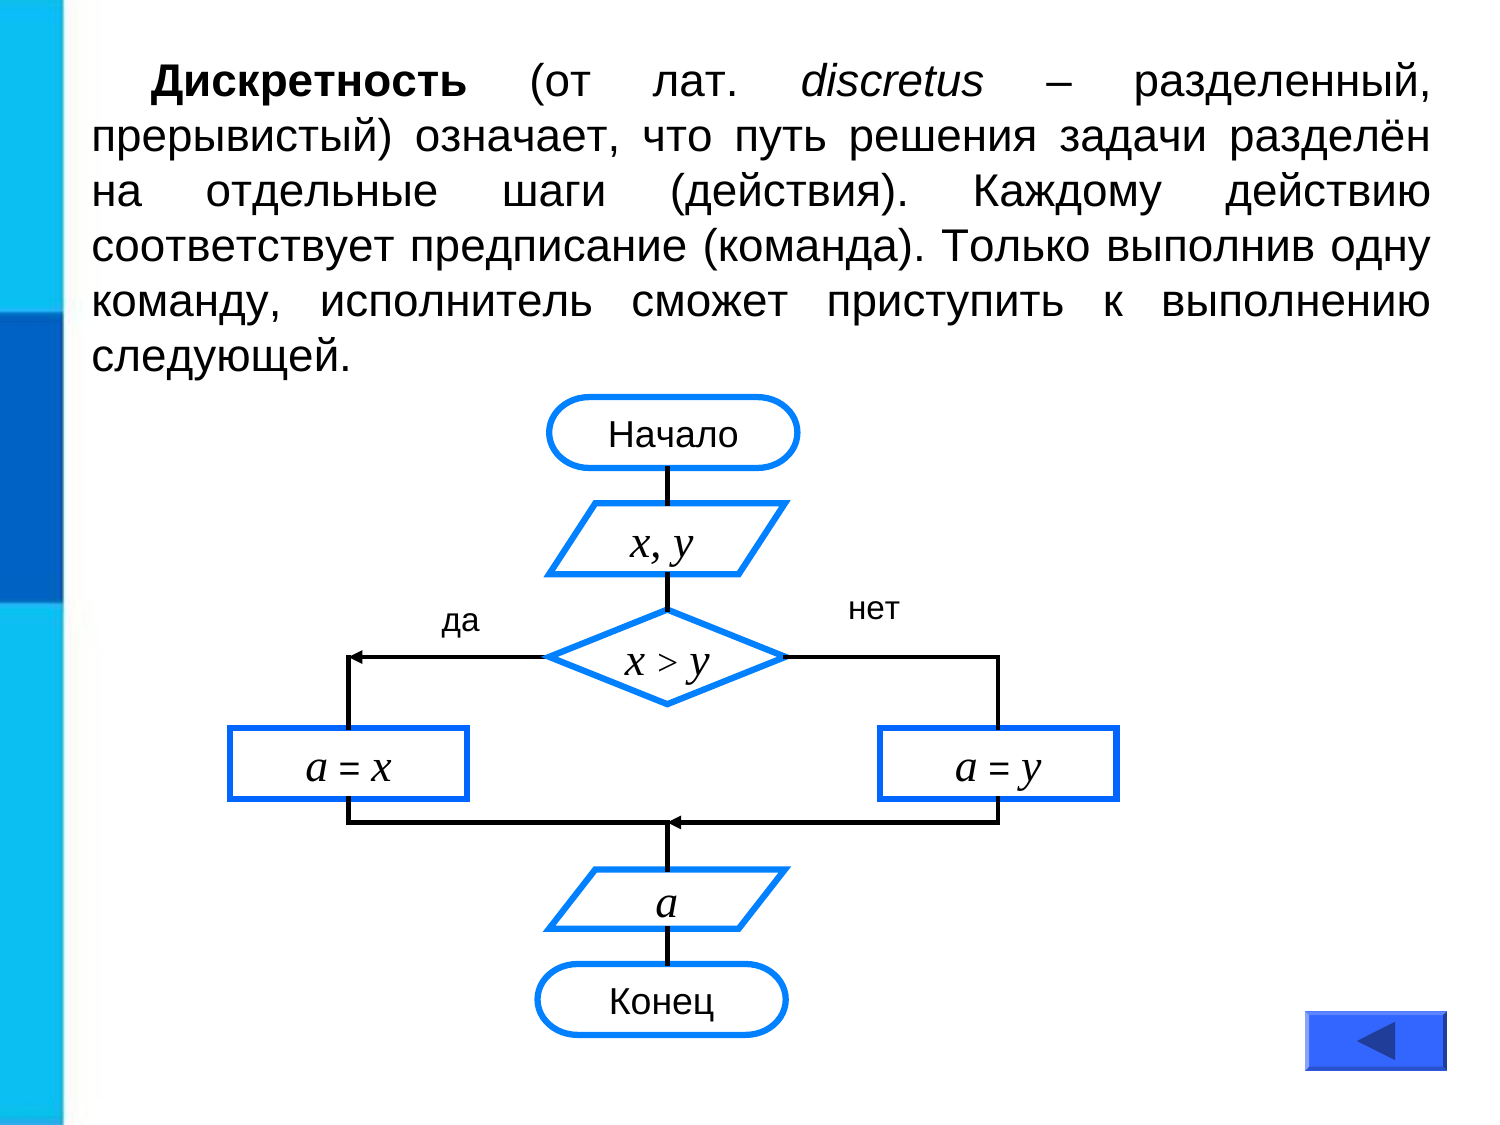

Дискретность (от лат. discretus – разделенный, прерывистый) означает, что путь решения задачи разделён на отдельные шаги (действия). Каждому действию соответствует предписание (команда). Только выполнив одну команду, исполнитель сможет приступить к выполнению следующей.
Начало
x, y
нет
да
x > y
a = x
a = y
a
Конец